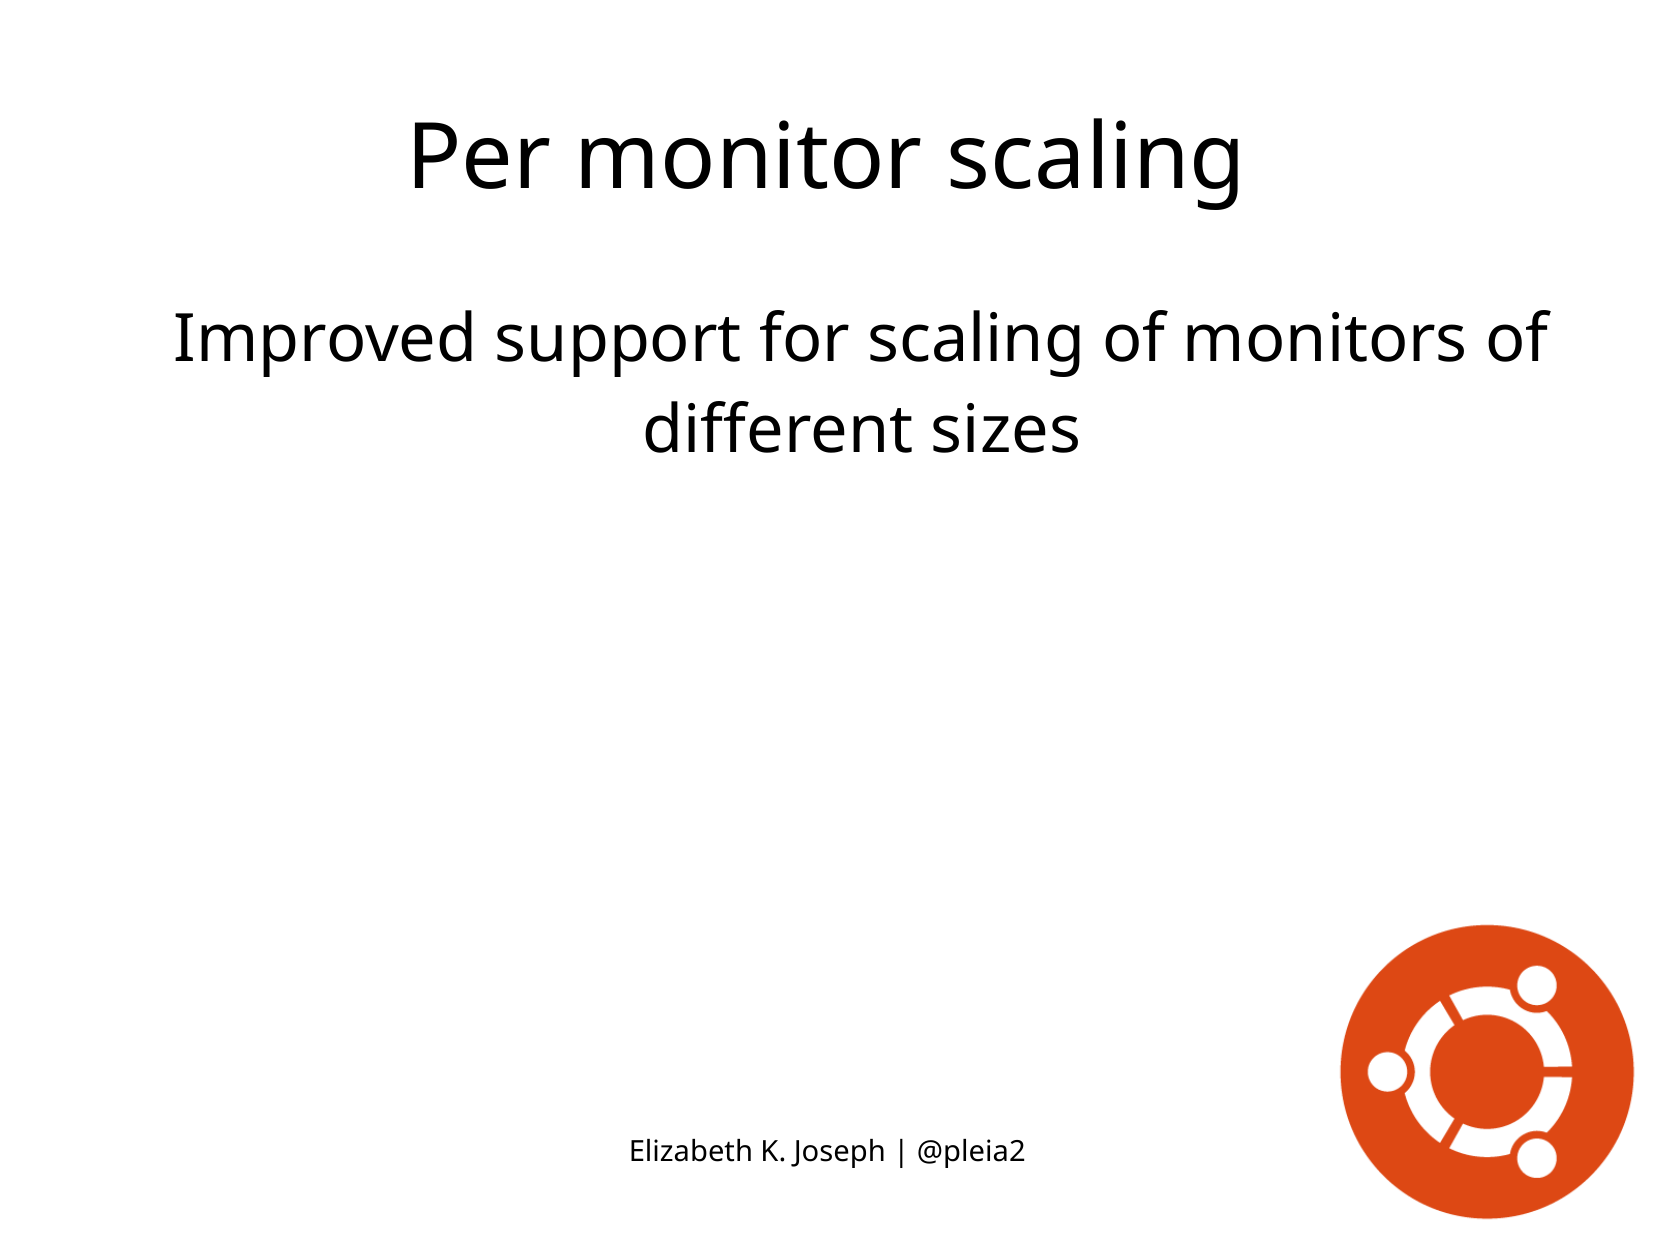

# Per monitor scaling
Improved support for scaling of monitors of different sizes
Elizabeth K. Joseph | @pleia2